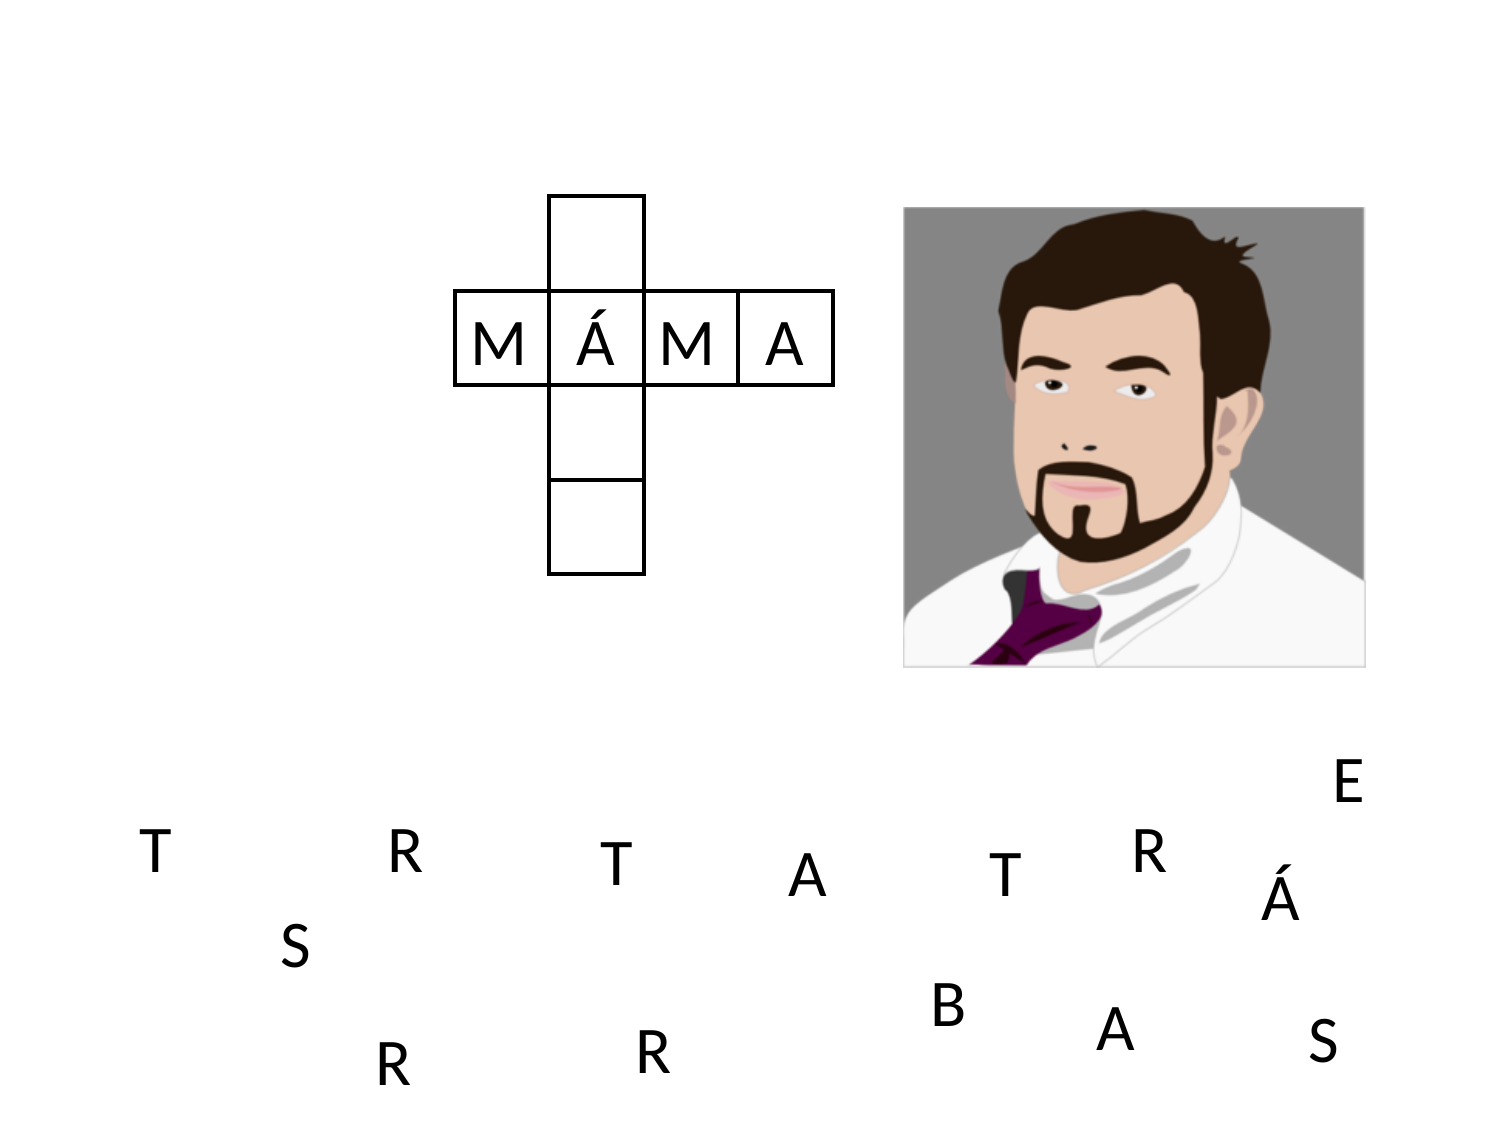

M
Á
M
A
E
T
R
R
T
A
T
Á
S
B
A
S
R
R